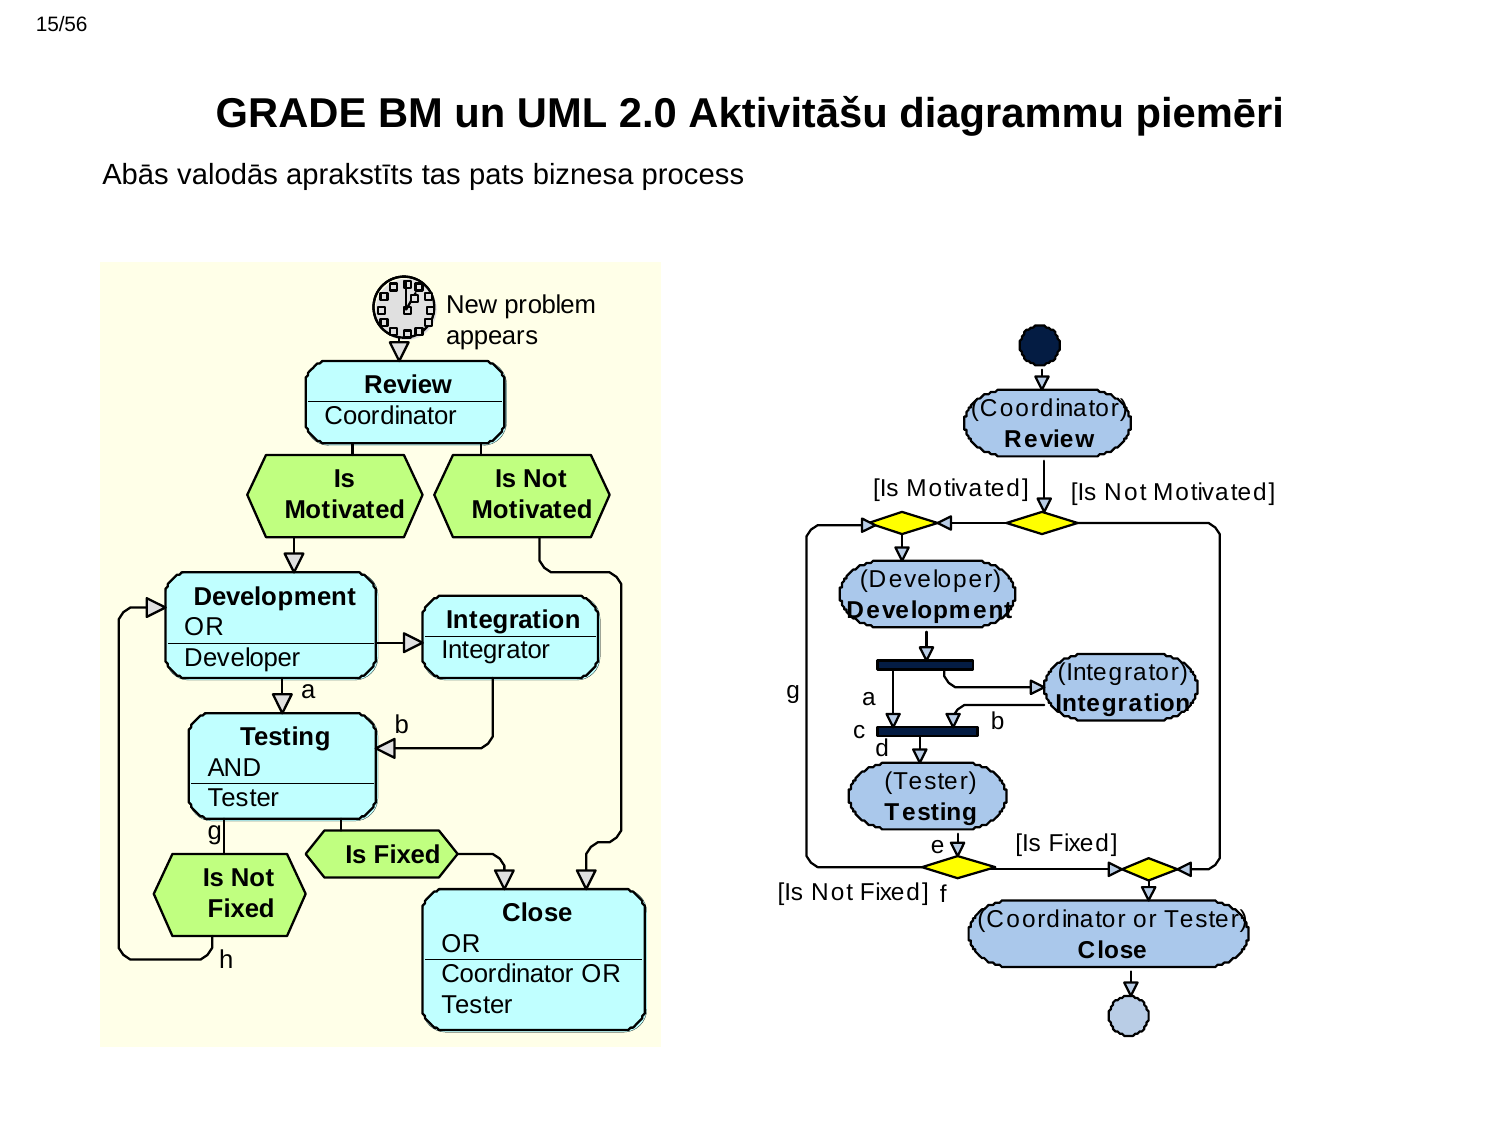

15
# GRADE BM un UML 2.0 Aktivitāšu diagrammu piemēri
Abās valodās aprakstīts tas pats biznesa process